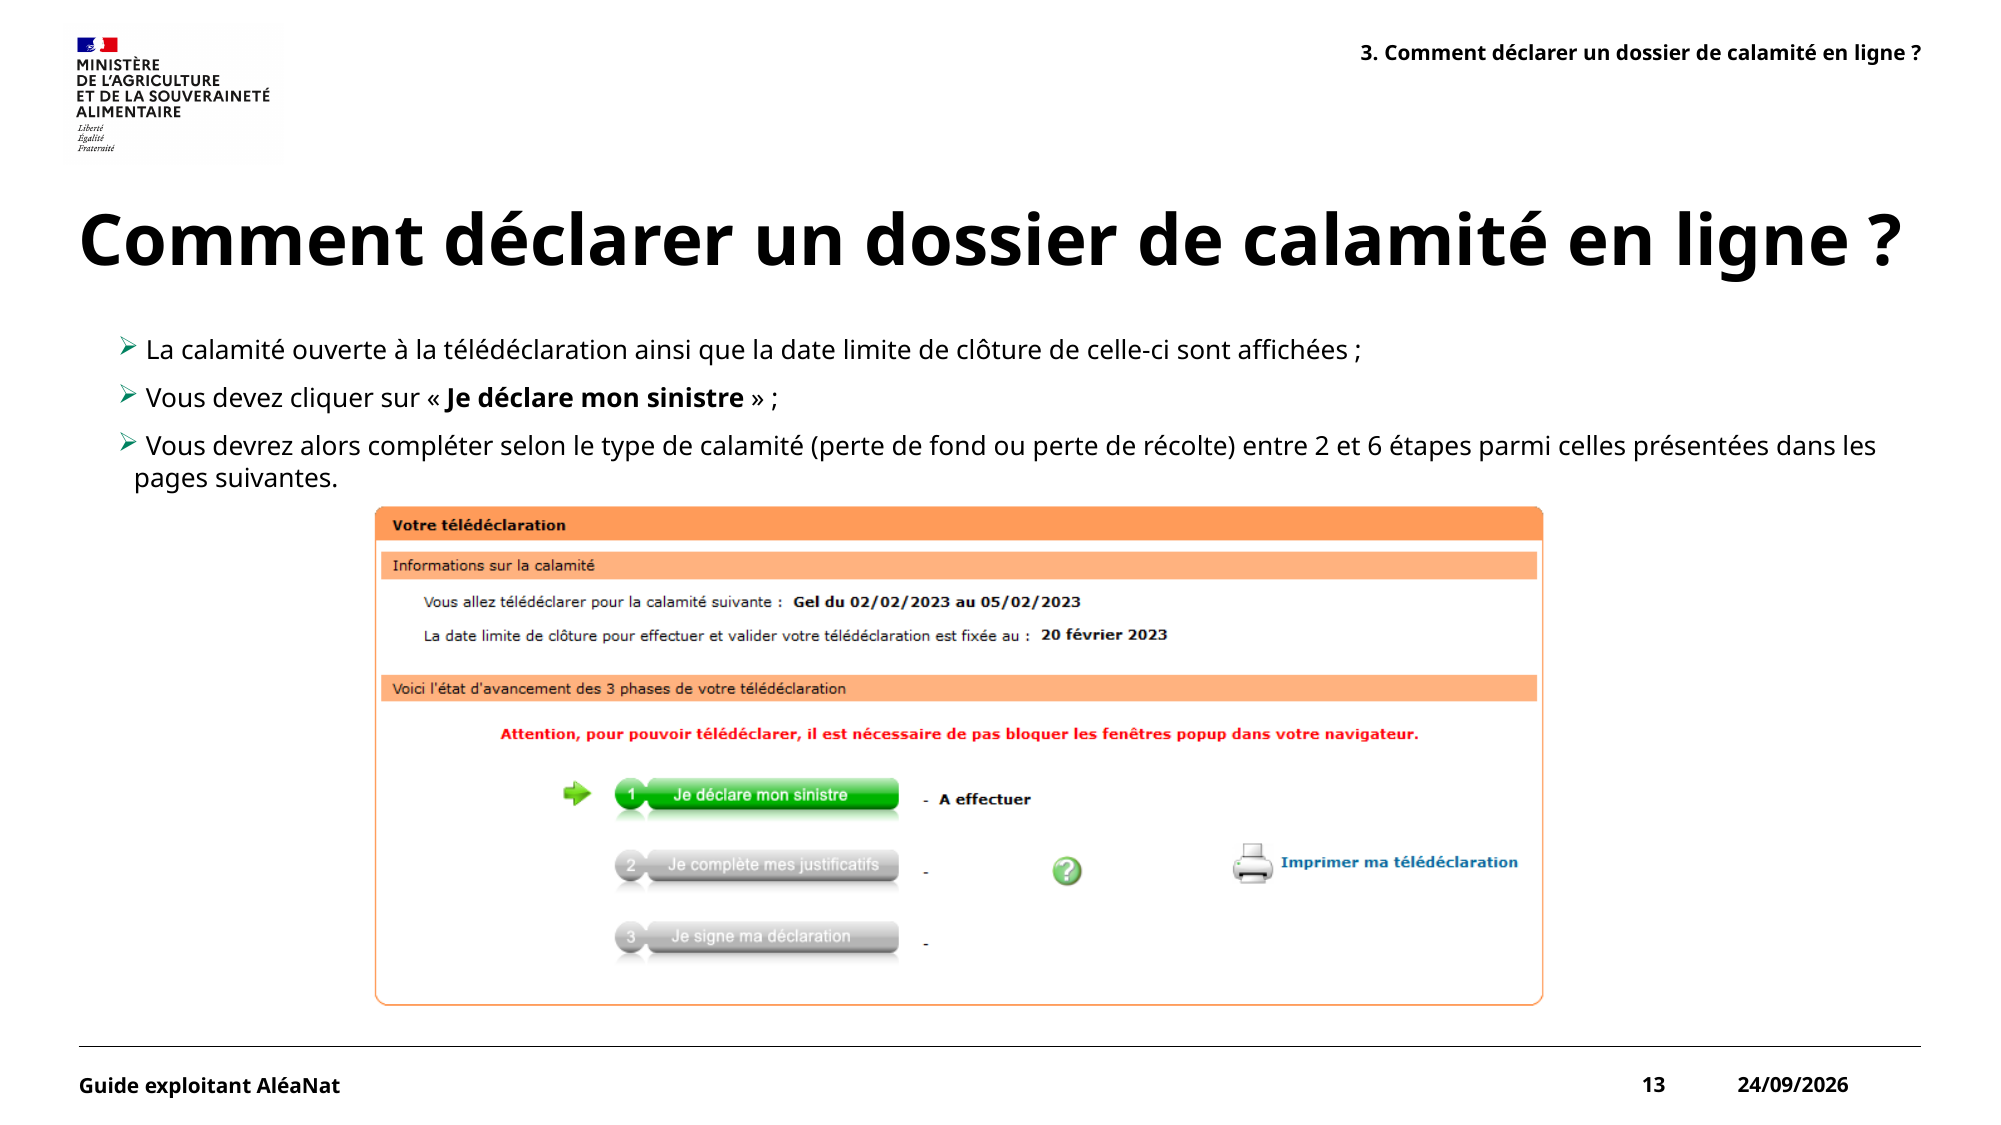

Comment déclarer un dossier de calamité en ligne ?
# Comment déclarer un dossier de calamité en ligne ?
 La calamité ouverte à la télédéclaration ainsi que la date limite de clôture de celle-ci sont affichées ;
 Vous devez cliquer sur « Je déclare mon sinistre » ;
 Vous devrez alors compléter selon le type de calamité (perte de fond ou perte de récolte) entre 2 et 6 étapes parmi celles présentées dans les pages suivantes.
Guide exploitant AléaNat
13